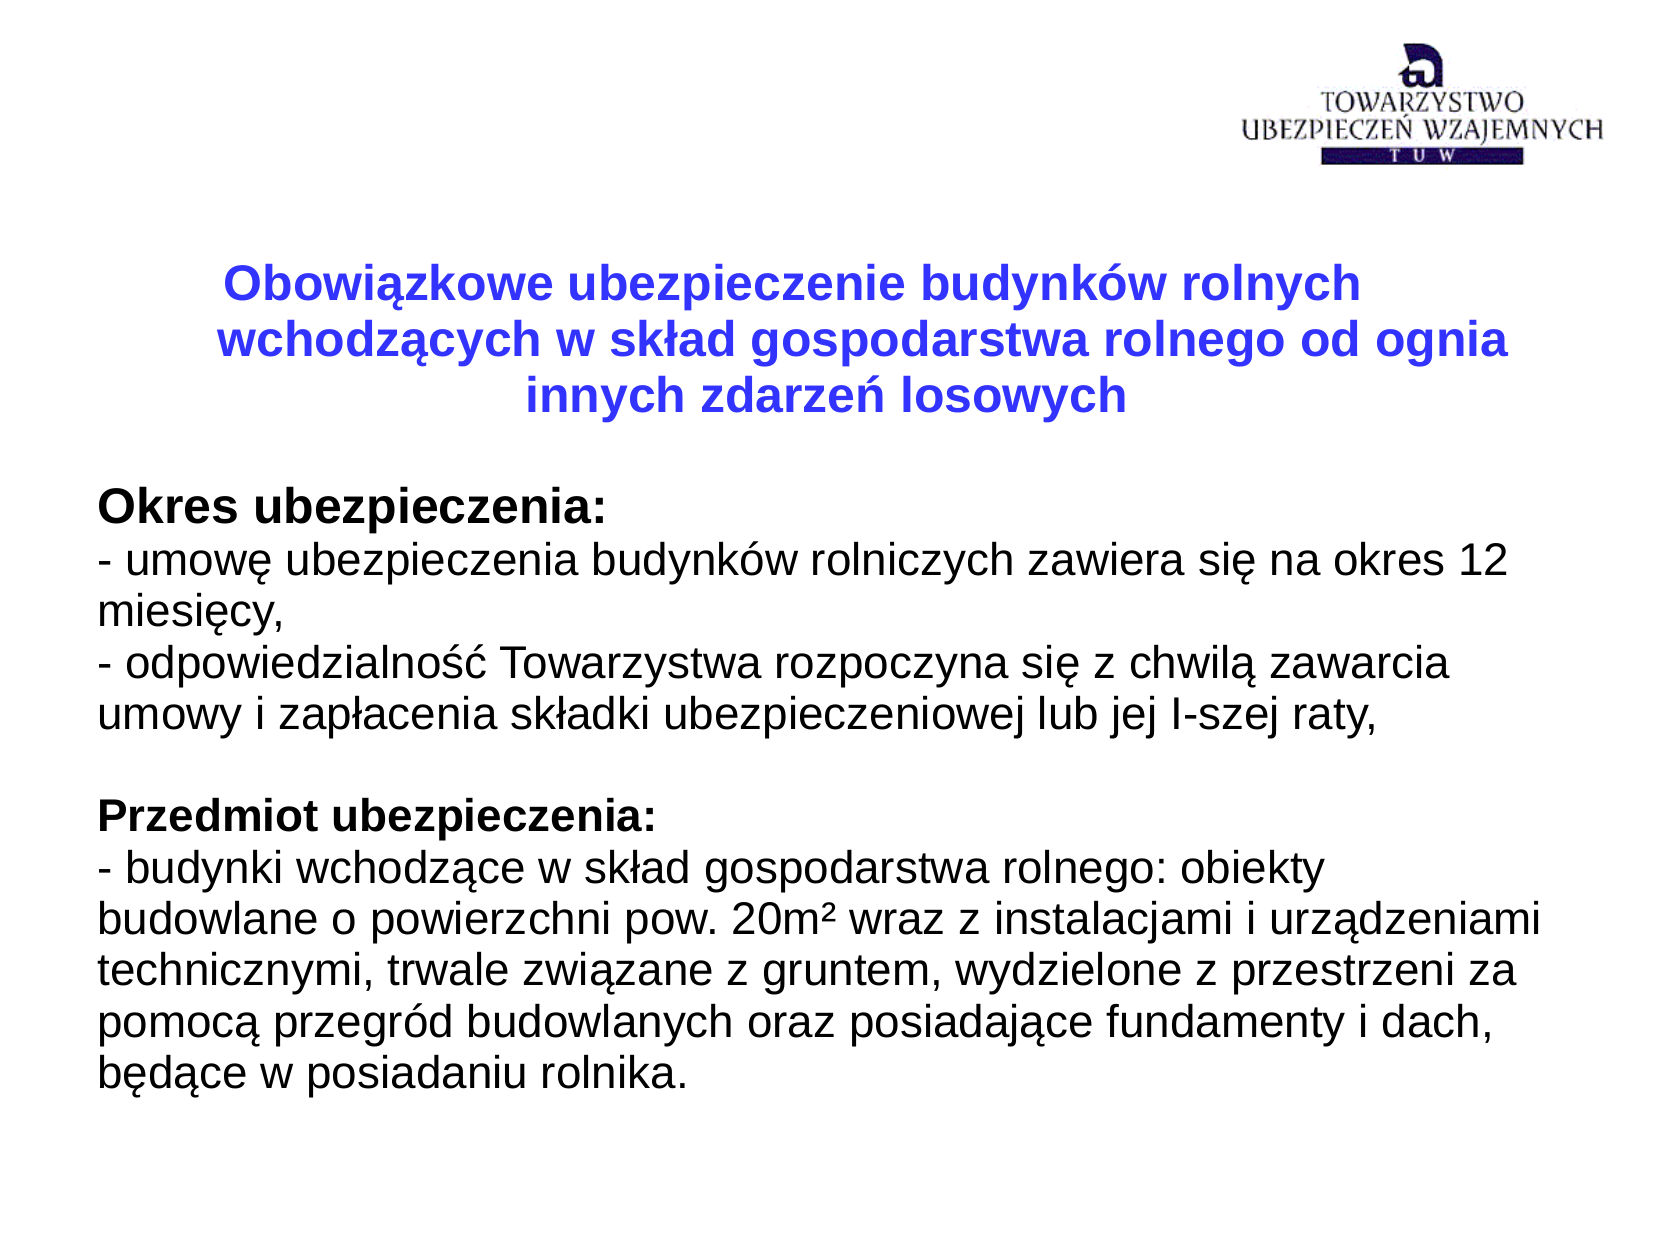

Obowiązkowe ubezpieczenie budynków rolnych 				wchodzących w skład gospodarstwa rolnego od ognia innych zdarzeń losowych
Okres ubezpieczenia:
- umowę ubezpieczenia budynków rolniczych zawiera się na okres 12 miesięcy,
- odpowiedzialność Towarzystwa rozpoczyna się z chwilą zawarcia umowy i zapłacenia składki ubezpieczeniowej lub jej I-szej raty,
Przedmiot ubezpieczenia:
- budynki wchodzące w skład gospodarstwa rolnego: obiekty budowlane o powierzchni pow. 20m² wraz z instalacjami i urządzeniami technicznymi, trwale związane z gruntem, wydzielone z przestrzeni za pomocą przegród budowlanych oraz posiadające fundamenty i dach, będące w posiadaniu rolnika.